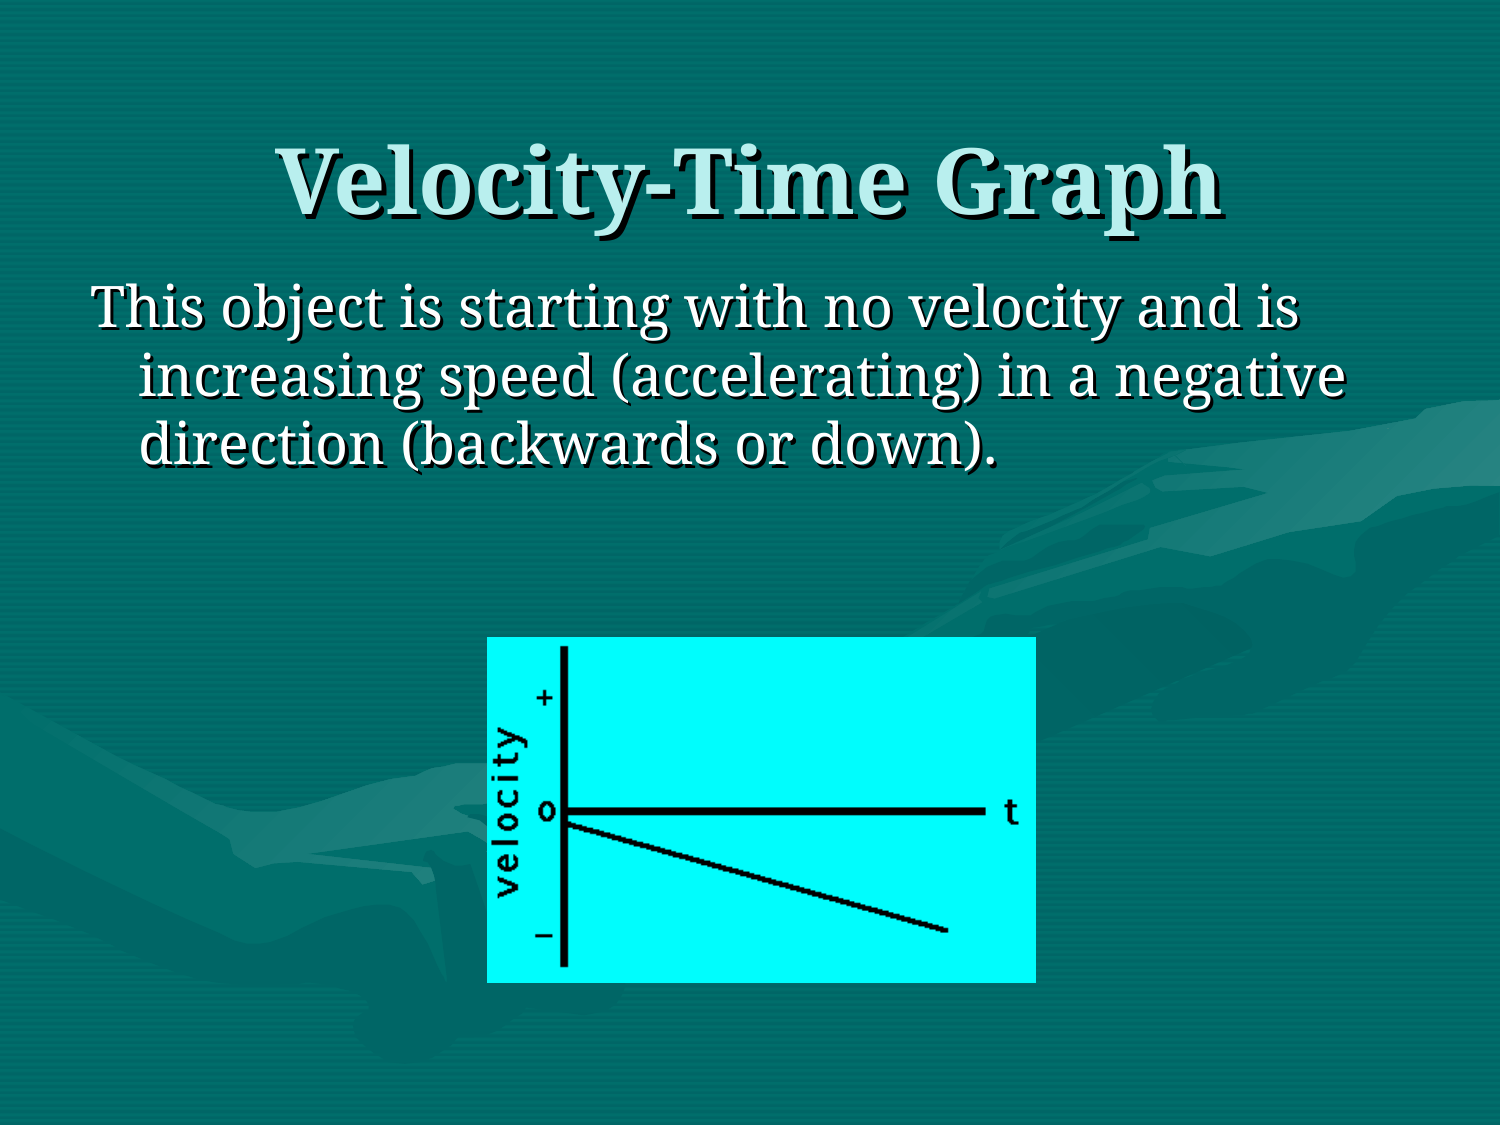

# Velocity-Time Graph
This object is starting with no velocity and is increasing speed (accelerating) in a negative direction (backwards or down).